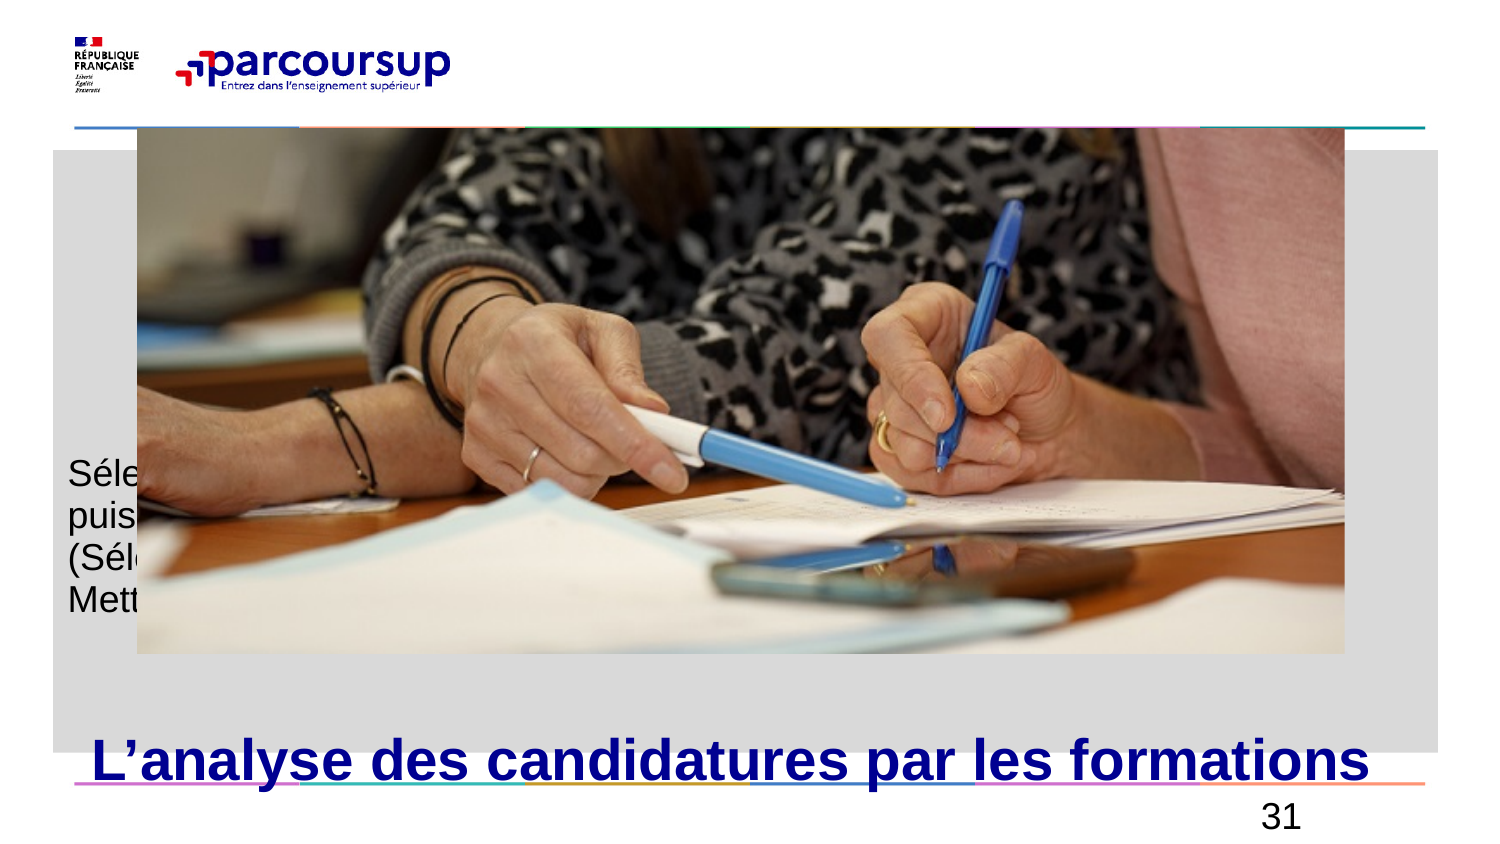

# L’analyse des candidatures par les formations